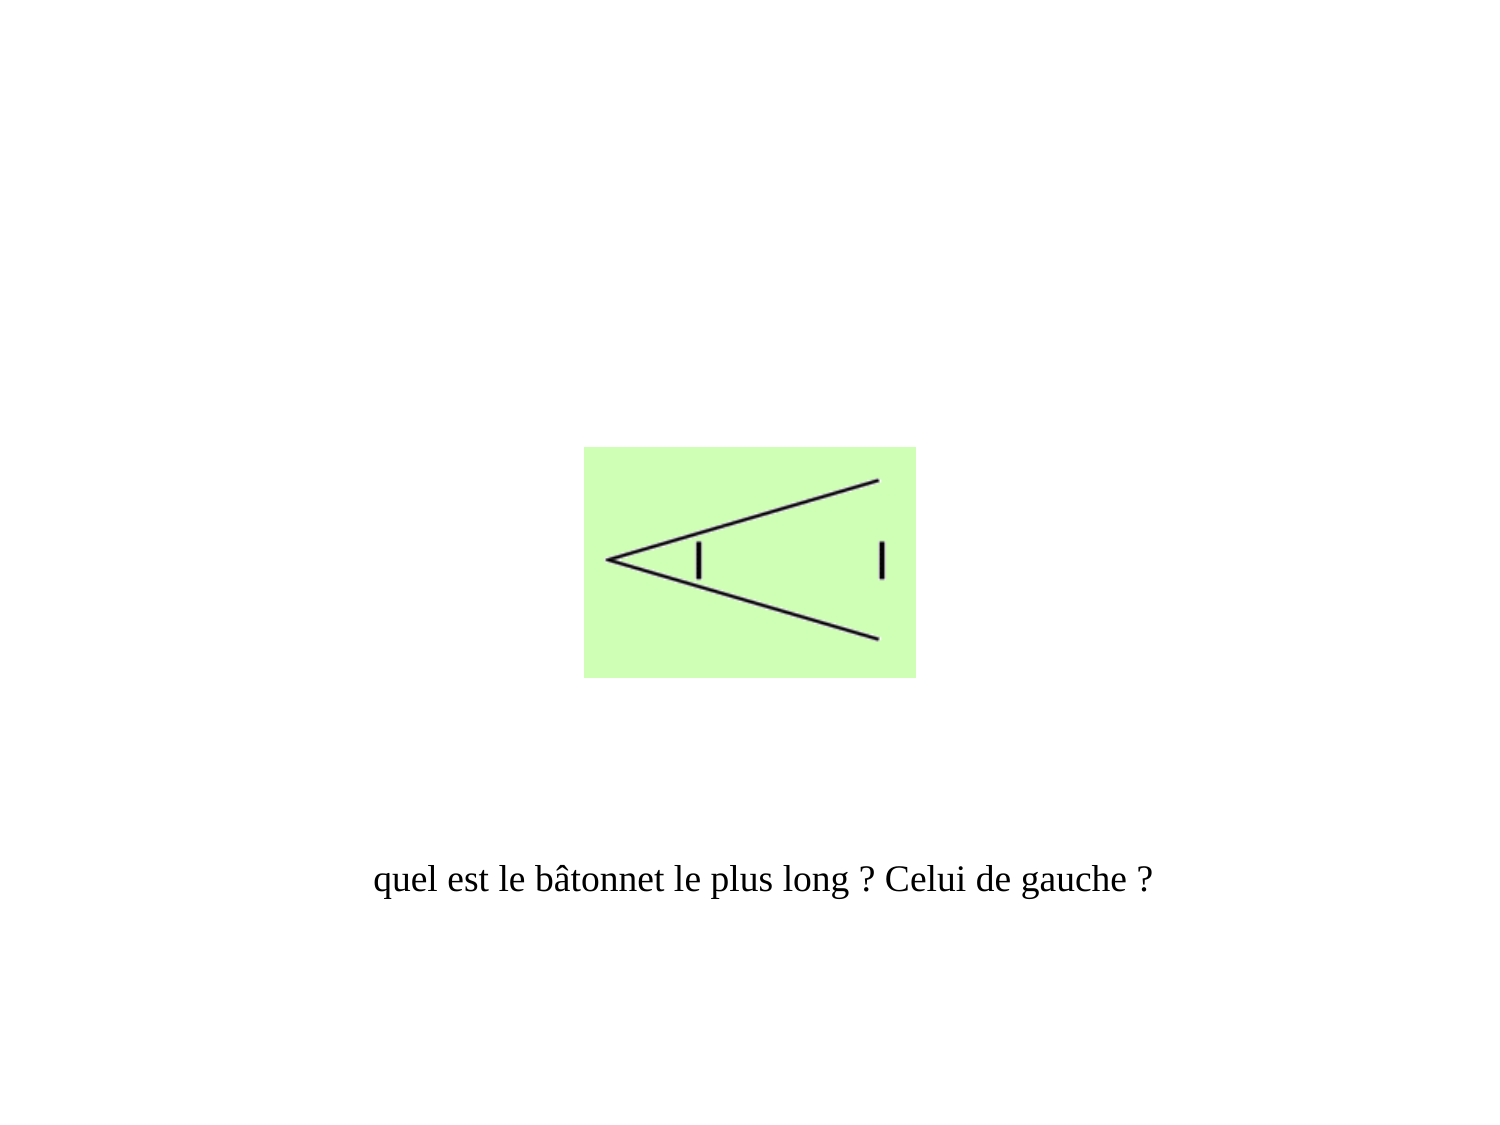

quel est le bâtonnet le plus long ? Celui de gauche ?